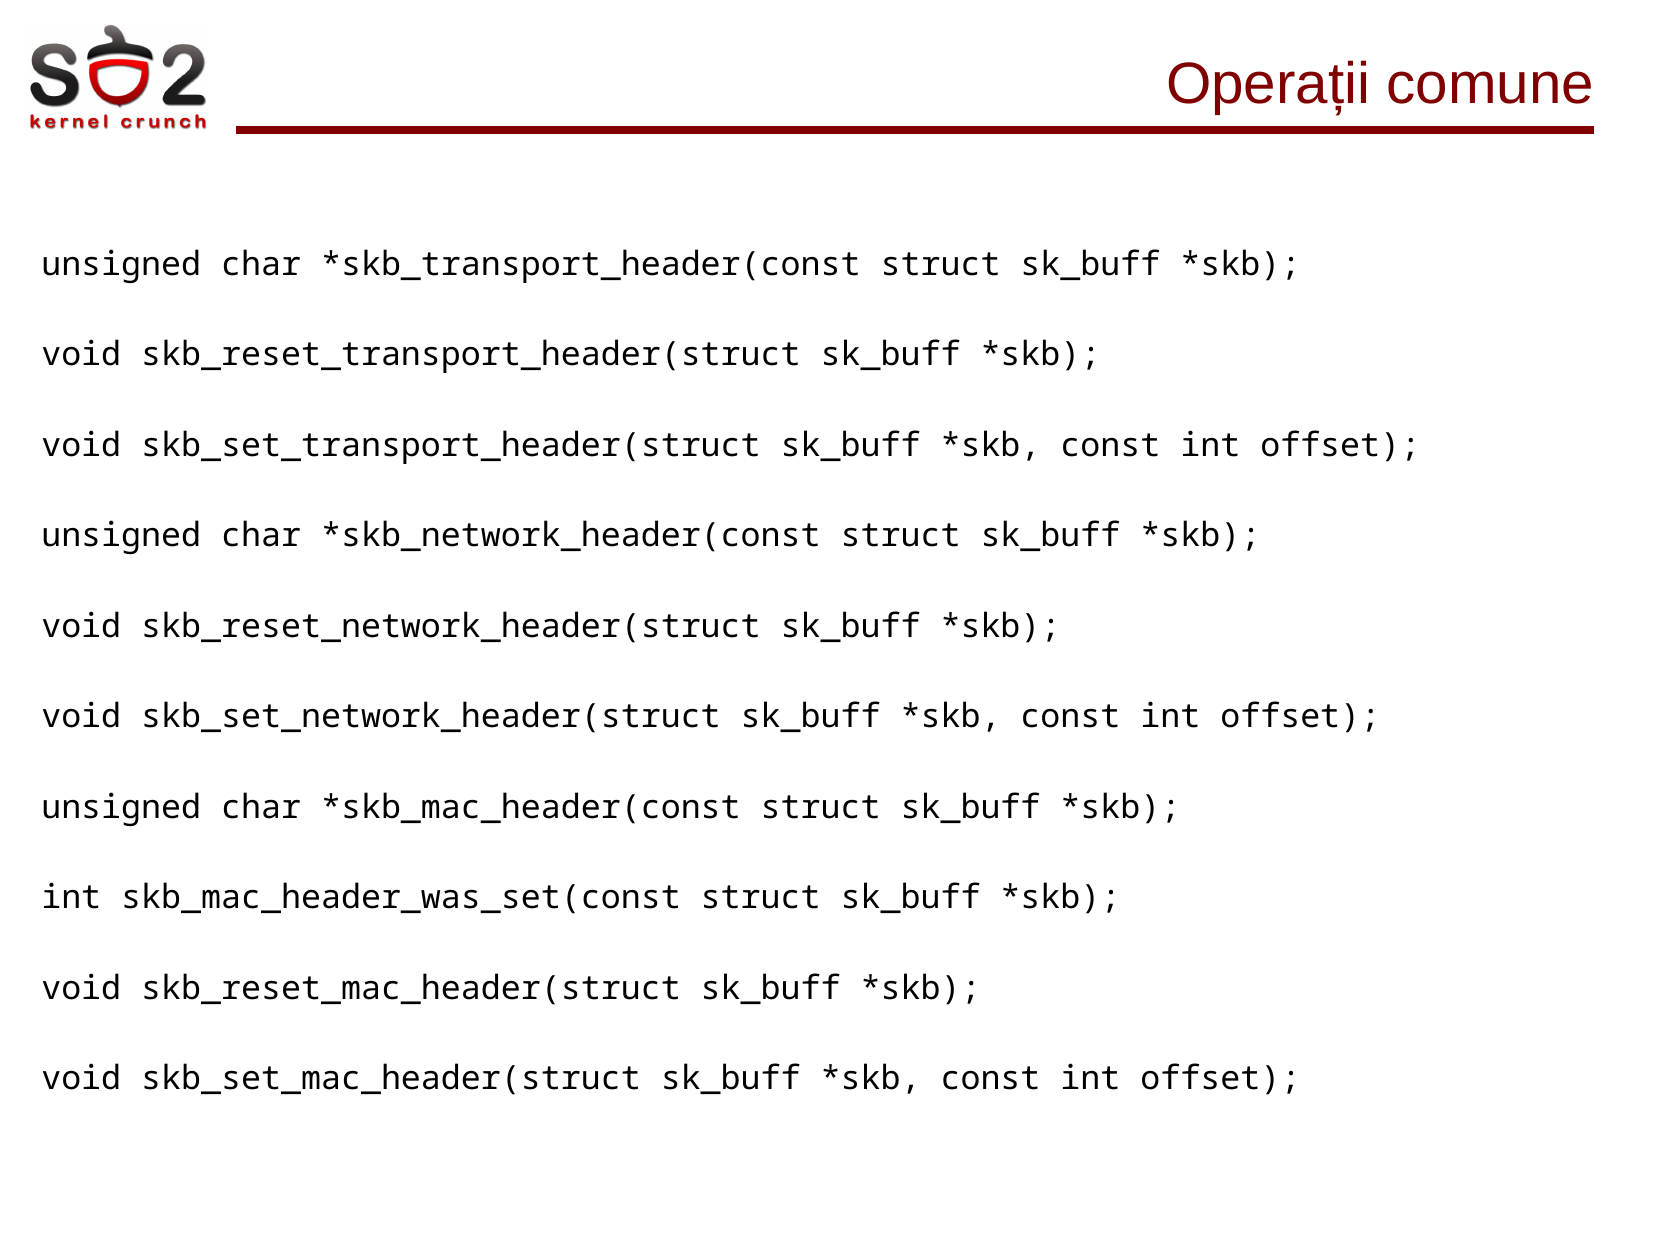

# Operații comune
unsigned char *skb_transport_header(const struct sk_buff *skb);
void skb_reset_transport_header(struct sk_buff *skb);
void skb_set_transport_header(struct sk_buff *skb, const int offset);
unsigned char *skb_network_header(const struct sk_buff *skb);
void skb_reset_network_header(struct sk_buff *skb);
void skb_set_network_header(struct sk_buff *skb, const int offset);
unsigned char *skb_mac_header(const struct sk_buff *skb);
int skb_mac_header_was_set(const struct sk_buff *skb);
void skb_reset_mac_header(struct sk_buff *skb);
void skb_set_mac_header(struct sk_buff *skb, const int offset);